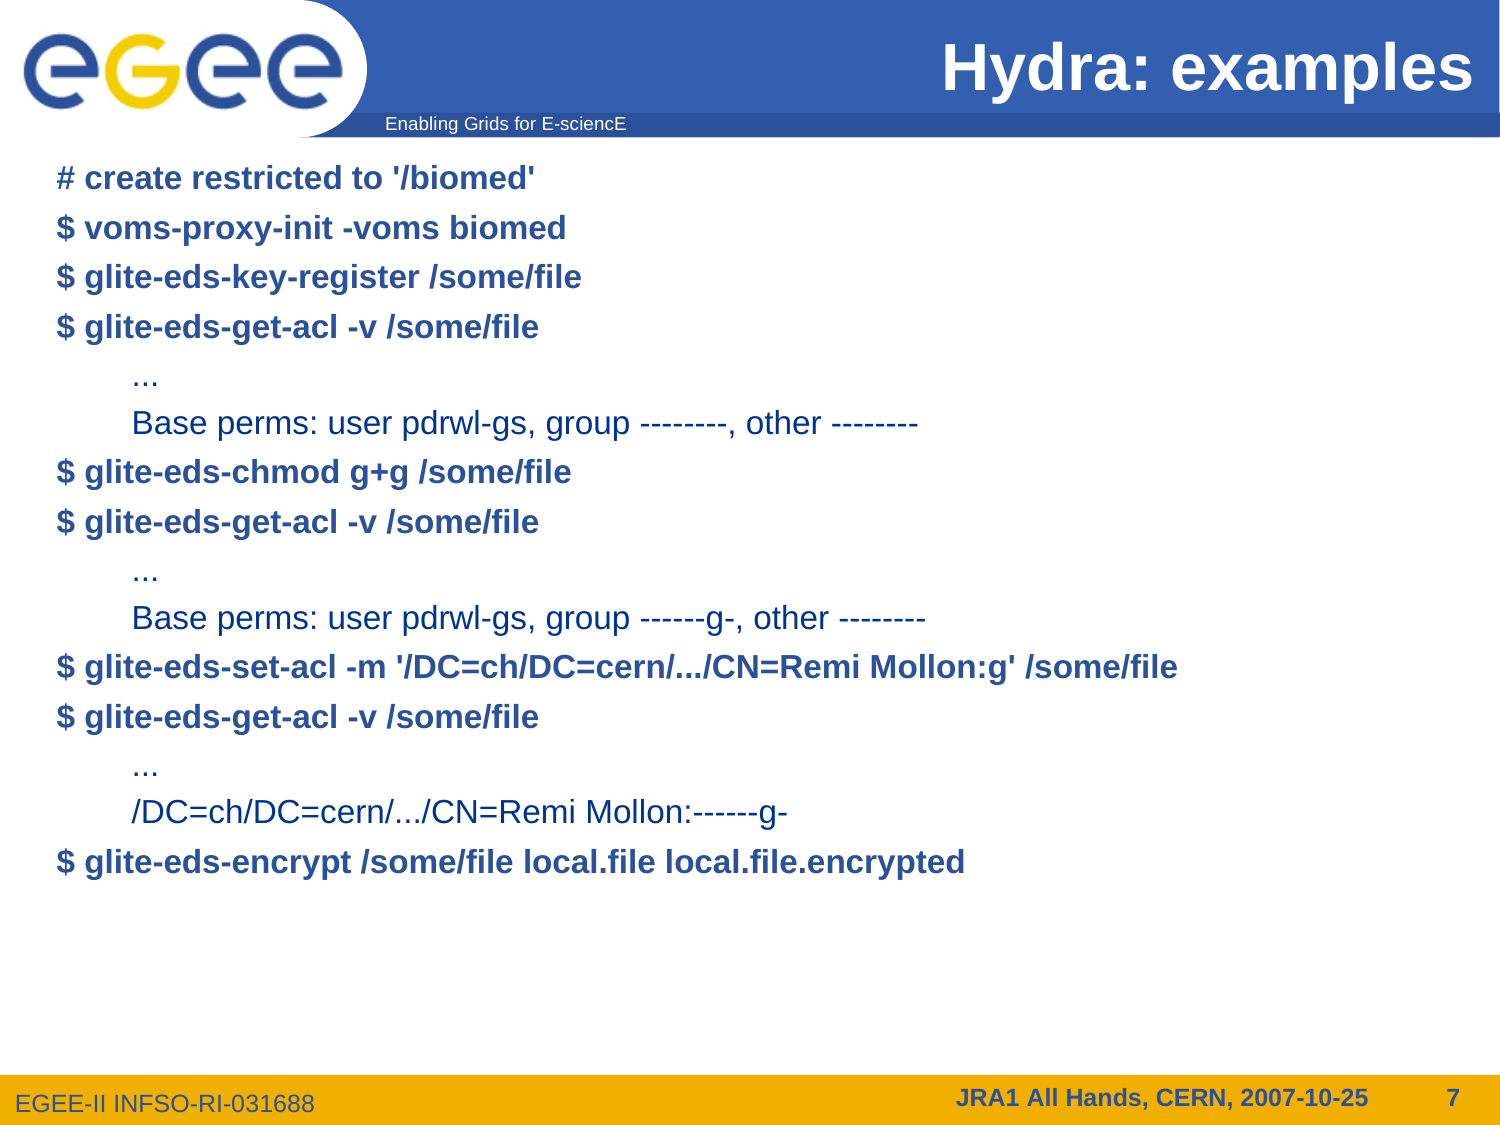

# Hydra: examples
# create restricted to '/biomed'
$ voms-proxy-init -voms biomed
$ glite-eds-key-register /some/file
$ glite-eds-get-acl -v /some/file
...
Base perms: user pdrwl-gs, group --------, other --------
$ glite-eds-chmod g+g /some/file
$ glite-eds-get-acl -v /some/file
...
Base perms: user pdrwl-gs, group ------g-, other --------
$ glite-eds-set-acl -m '/DC=ch/DC=cern/.../CN=Remi Mollon:g' /some/file
$ glite-eds-get-acl -v /some/file
...
/DC=ch/DC=cern/.../CN=Remi Mollon:------g-
$ glite-eds-encrypt /some/file local.file local.file.encrypted
JRA1 All Hands, CERN, 2007-10-25
7